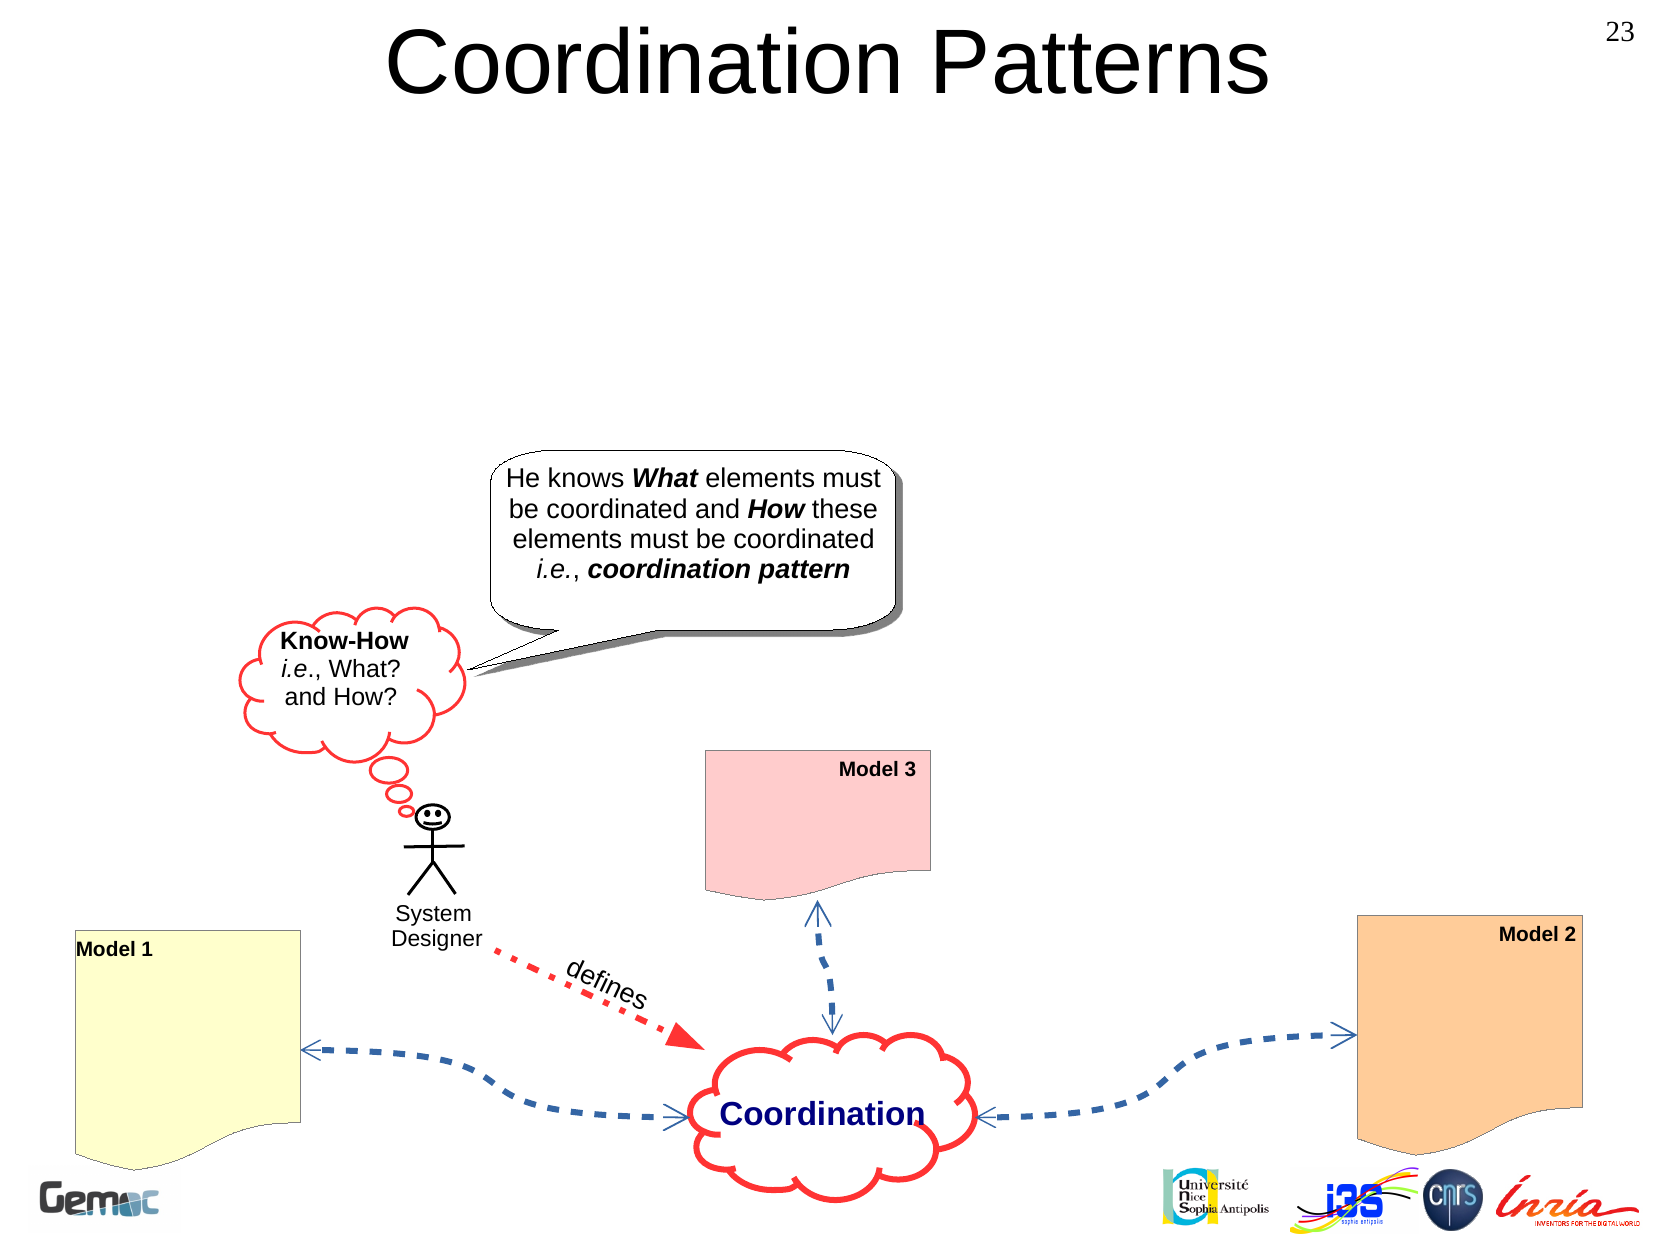

# Coordination Patterns
23
He knows What elements must
be coordinated and How these elements must be coordinated
i.e., coordination pattern
Know-How
i.e., What?
and How?
Model 3
System
Designer
Model 2
Model 1
defines
Coordination
Language 2
Language 2
Language 2
Language 2
Language 2
Language 2
 generates
 generates
 generates
 generates
 generates
 generates
Conforms to
Conforms to
Conforms to
Conforms to
Conforms to
Conforms to
System
Designer
System
Designer
System
Designer
System
Designer
System
Designer
System
Designer
defines
defines
defines
defines
defines
defines
Model 1
Model 2
Model 3
Model 1
Model 2
Model 3
Model 1
Model 2
Model 3
Model 1
Model 2
Model 3
Model 1
Model 2
Model 3
Model 1
Model 2
Model 3
 Coordination
/
Communication
 Coordination
/
Communication
 Coordination
/
Communication
 Coordination
/
Communication
 Coordination
/
Communication
 Coordination
/
Communication
Model A
Model B
Model B
Model A
Model B
Model B
Model A
Model B
Model B
Model A
Model B
Model B
Model A
Model B
Model B
Model A
Model B
Model B